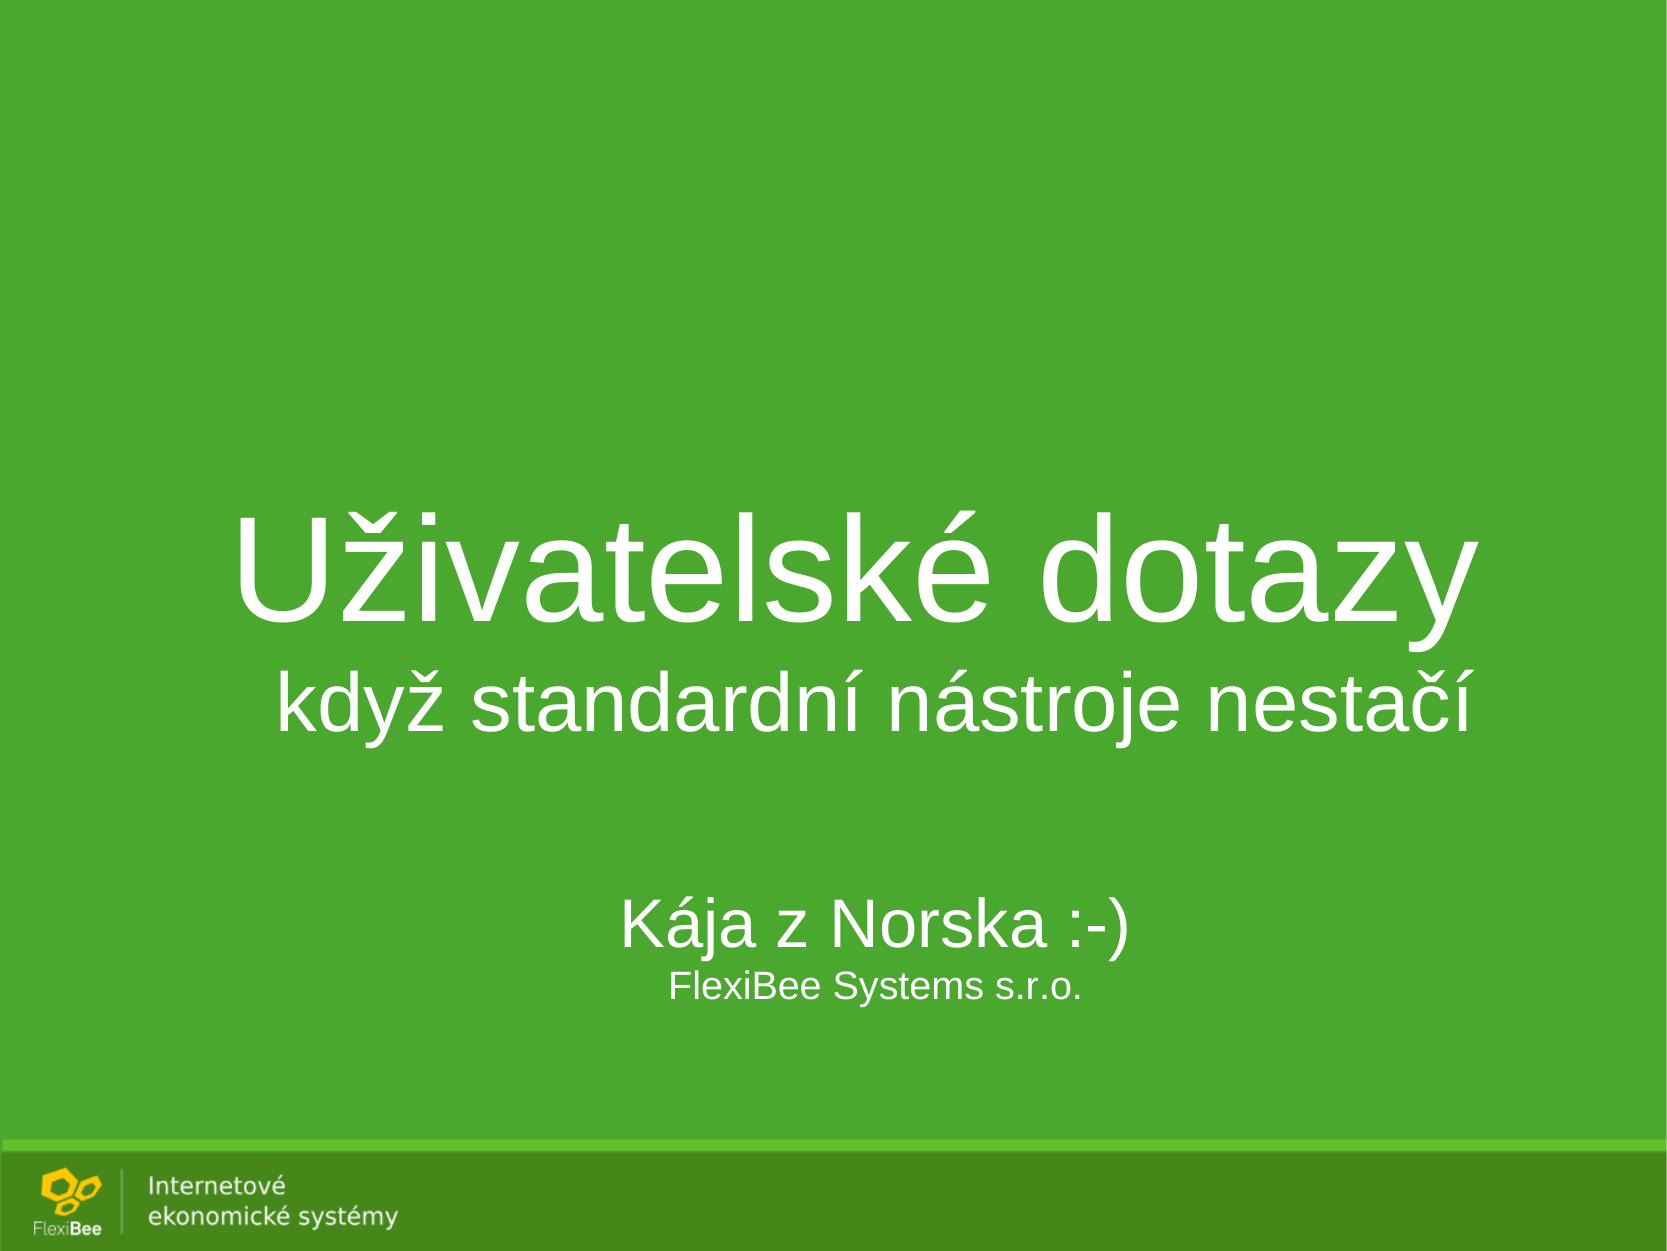

# Uživatelské dotazy když standardní nástroje nestačí
Kája z Norska :-)
FlexiBee Systems s.r.o.